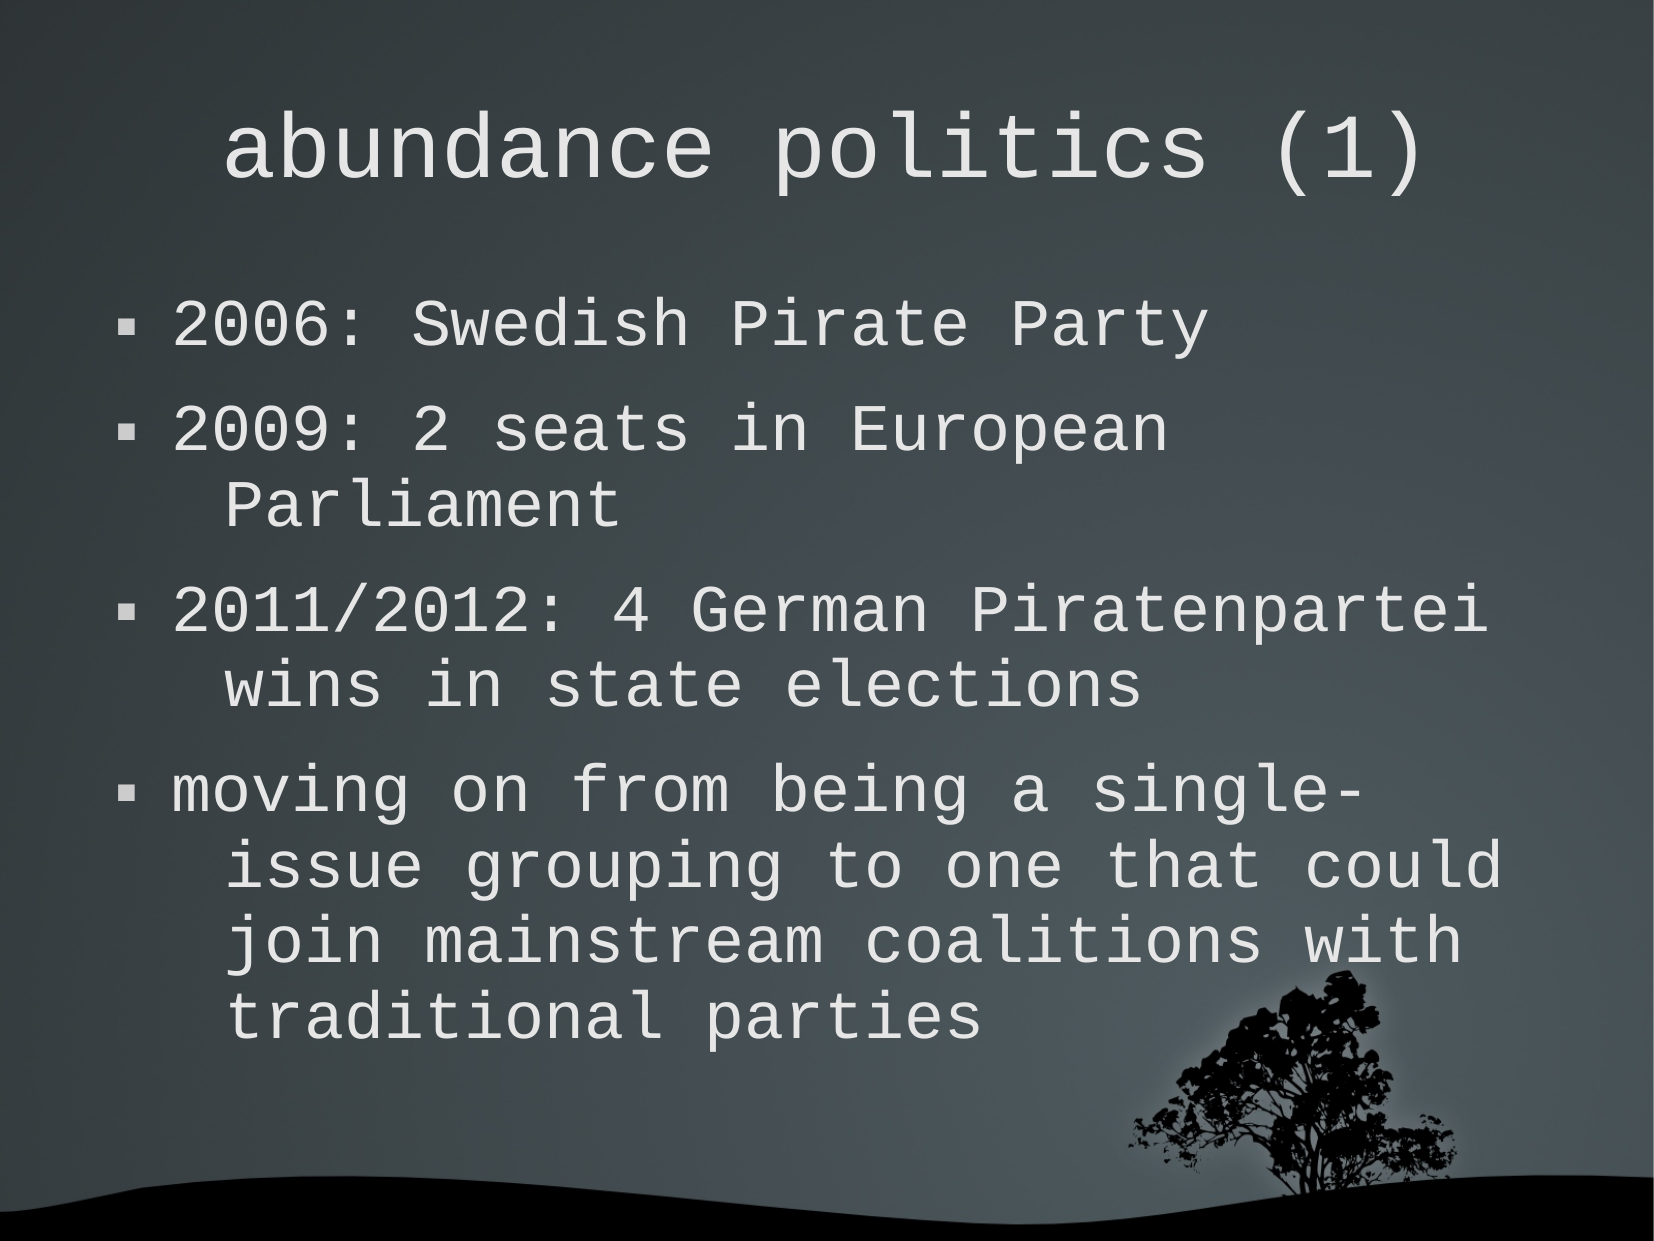

# abundance politics (1)
2006: Swedish Pirate Party
2009: 2 seats in European Parliament
2011/2012: 4 German Piratenpartei wins in state elections
moving on from being a single-issue grouping to one that could join mainstream coalitions with traditional parties